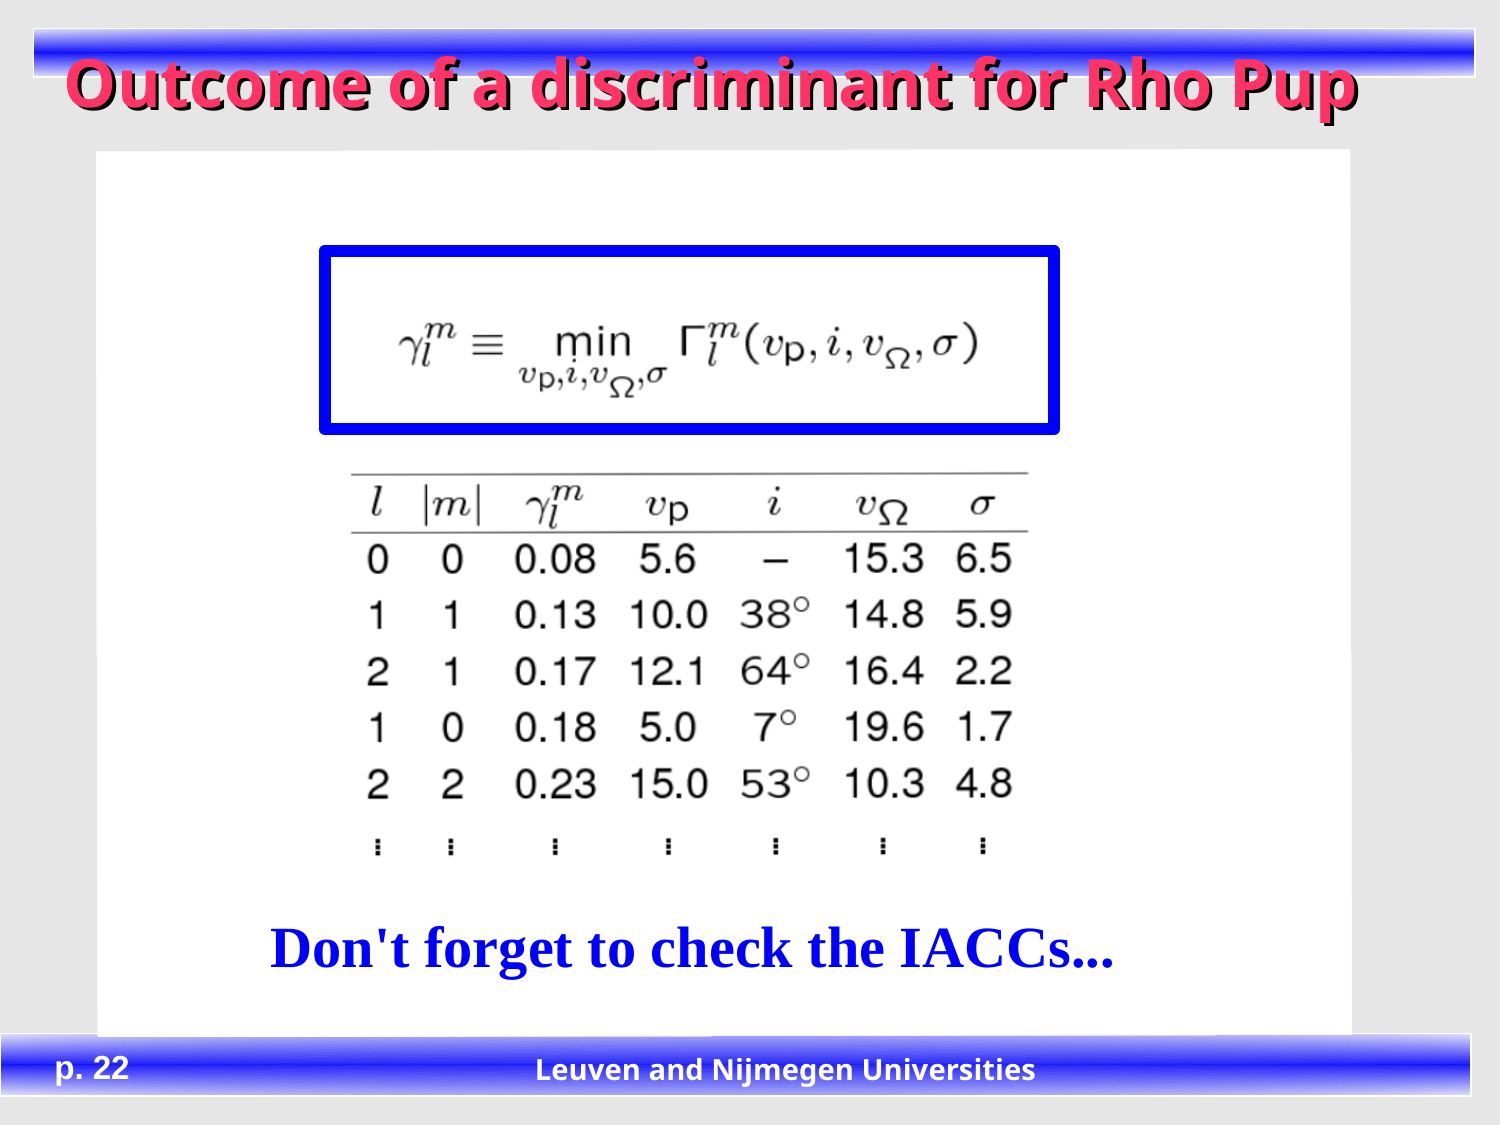

# Outcome of a discriminant for Rho Pup
Don't forget to check the IACCs...